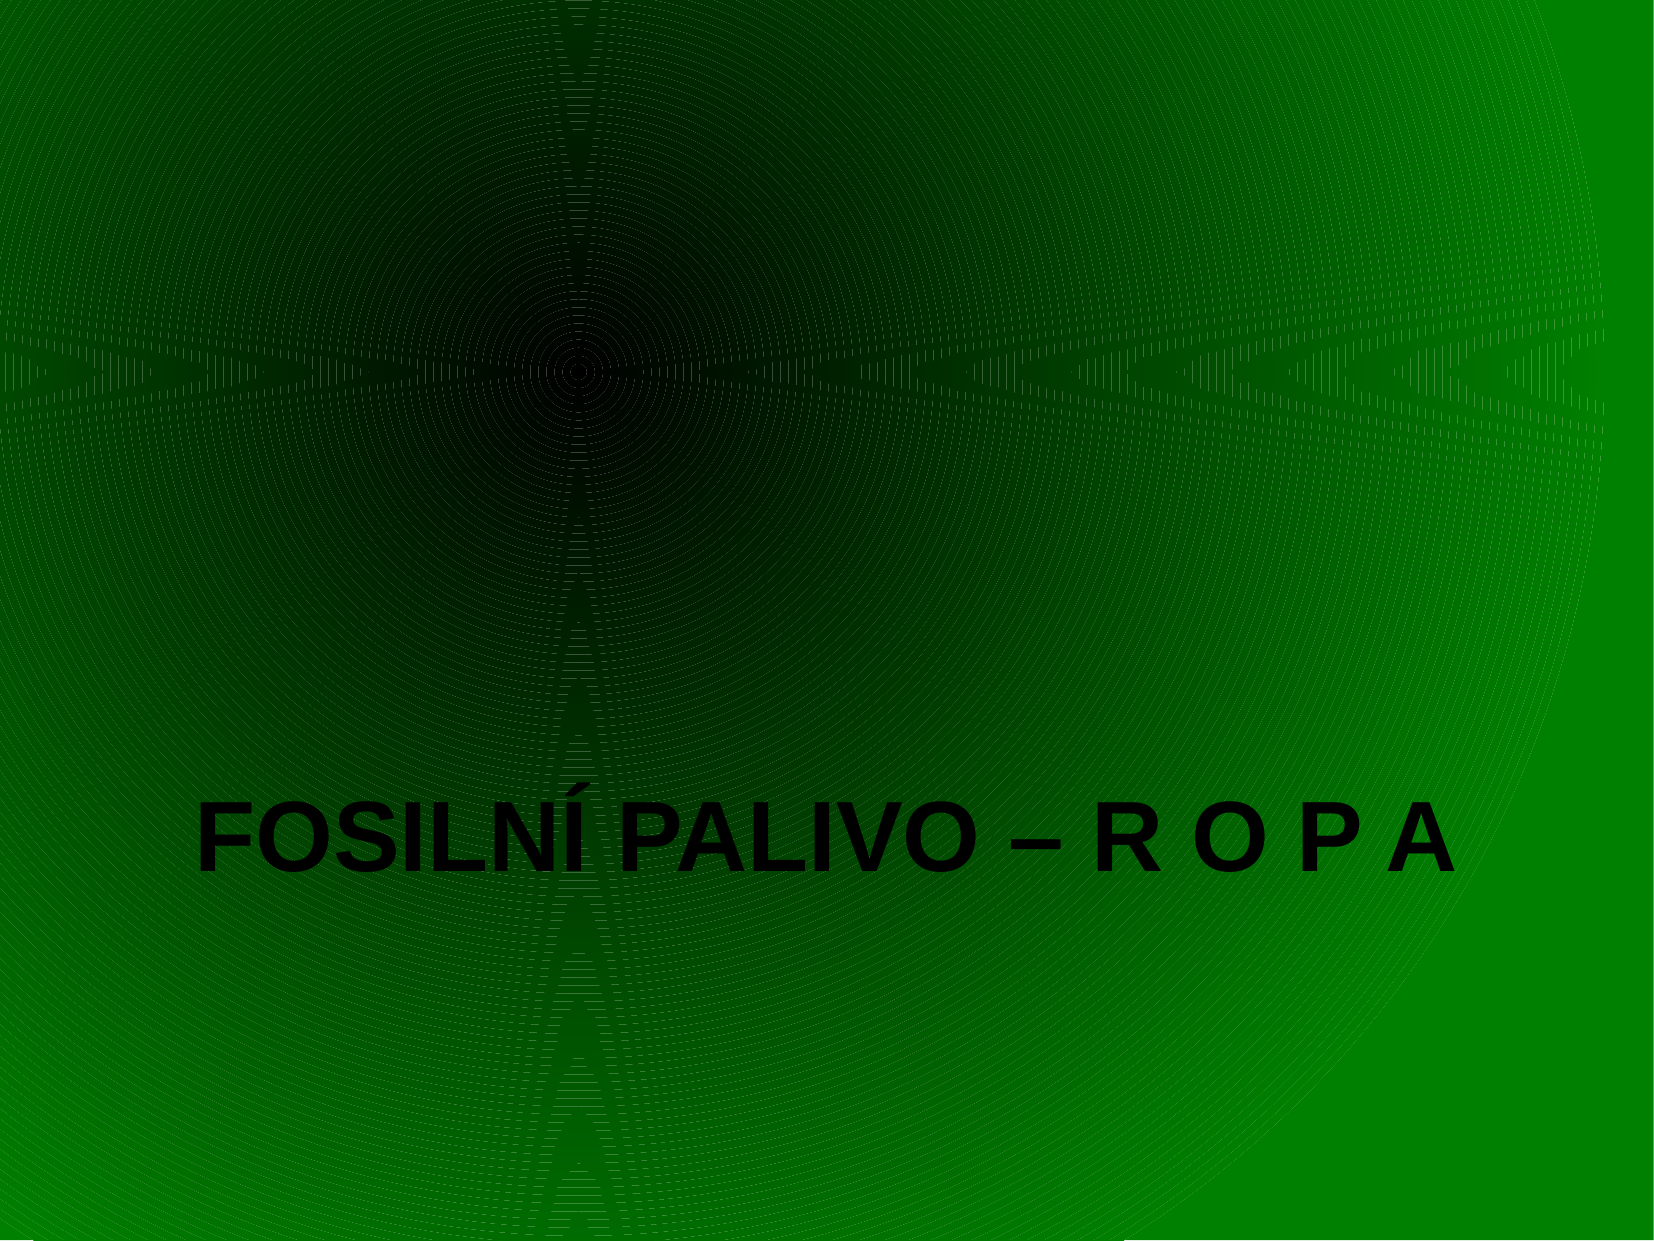

# FOSILNÍ PALIVO – R O P A